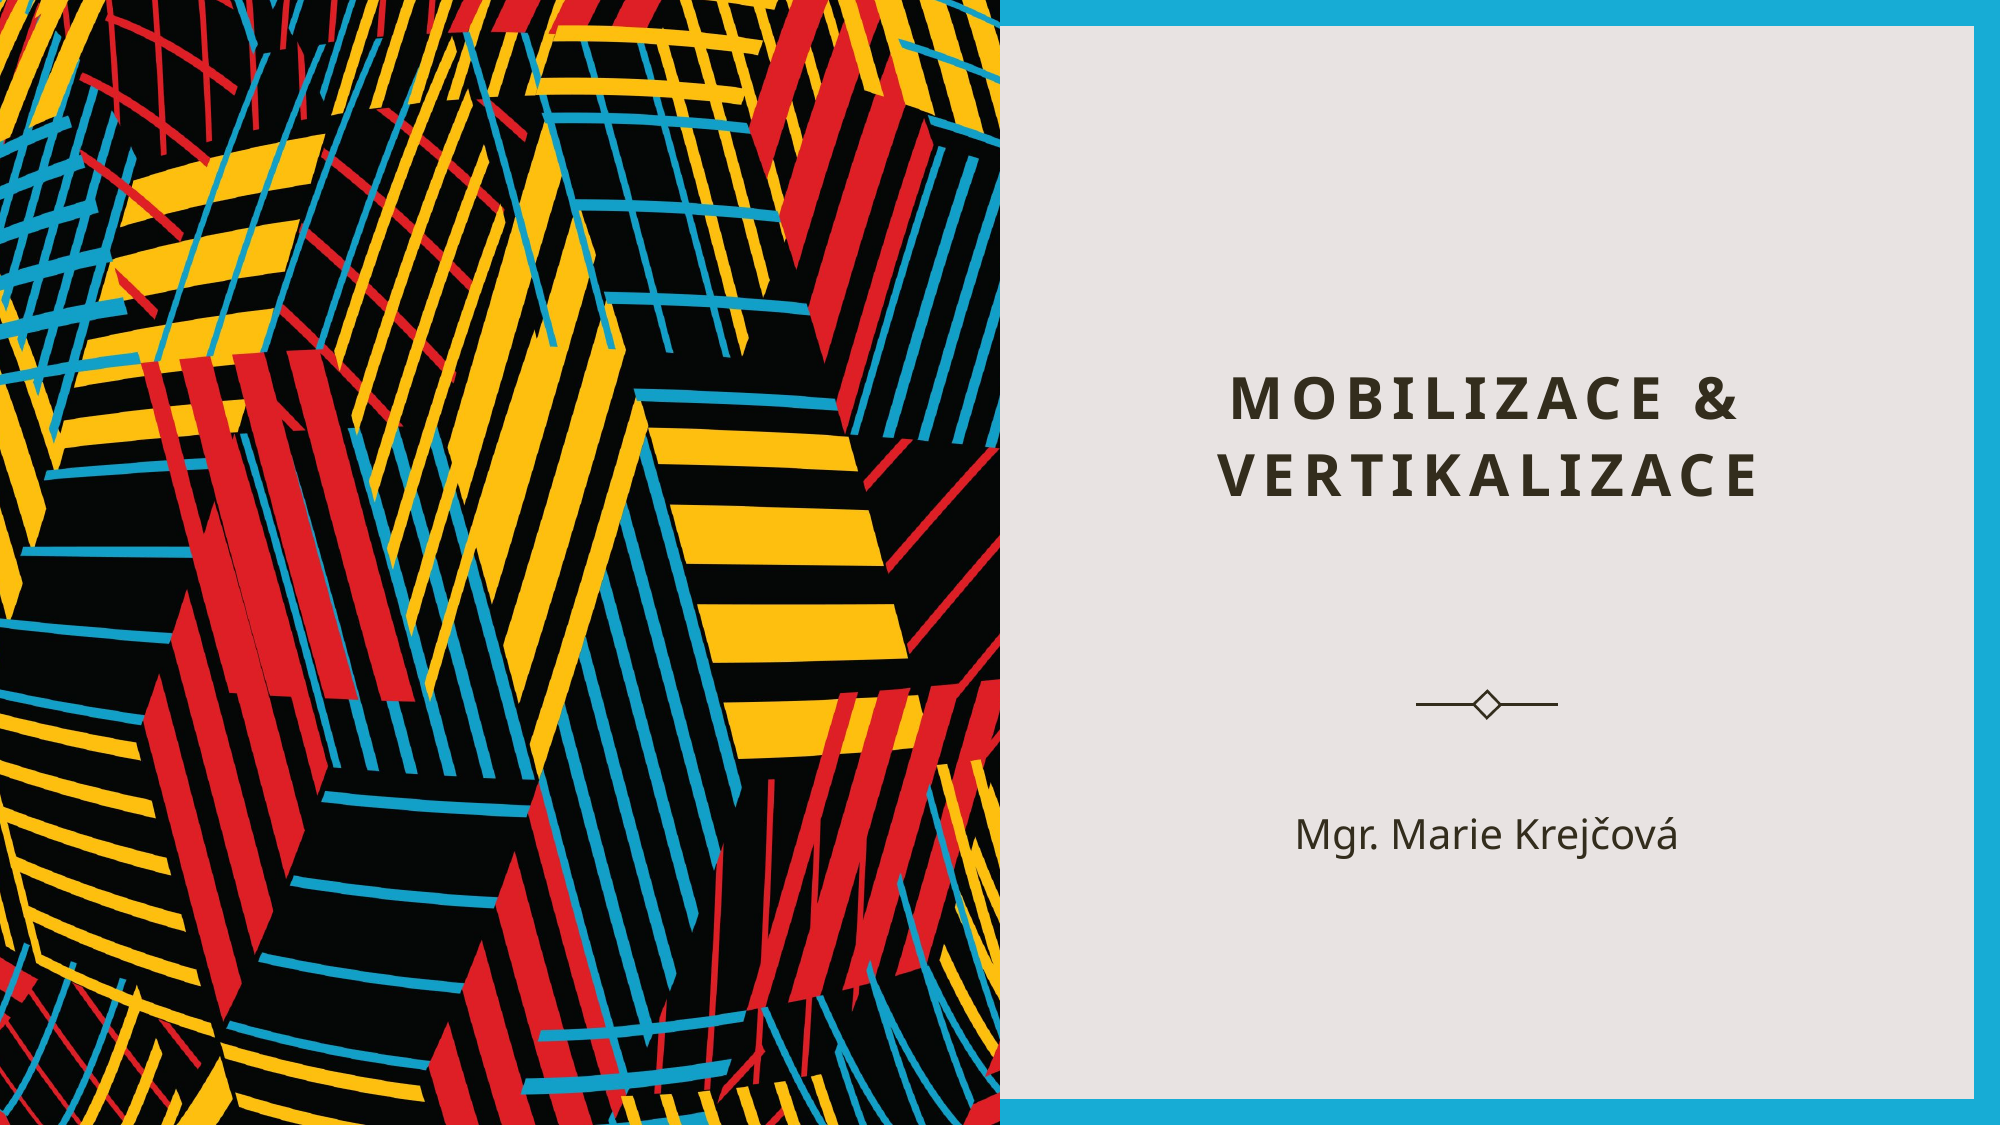

# MOBILIZACE & VERTIKALIZACE
Mgr. Marie Krejčová